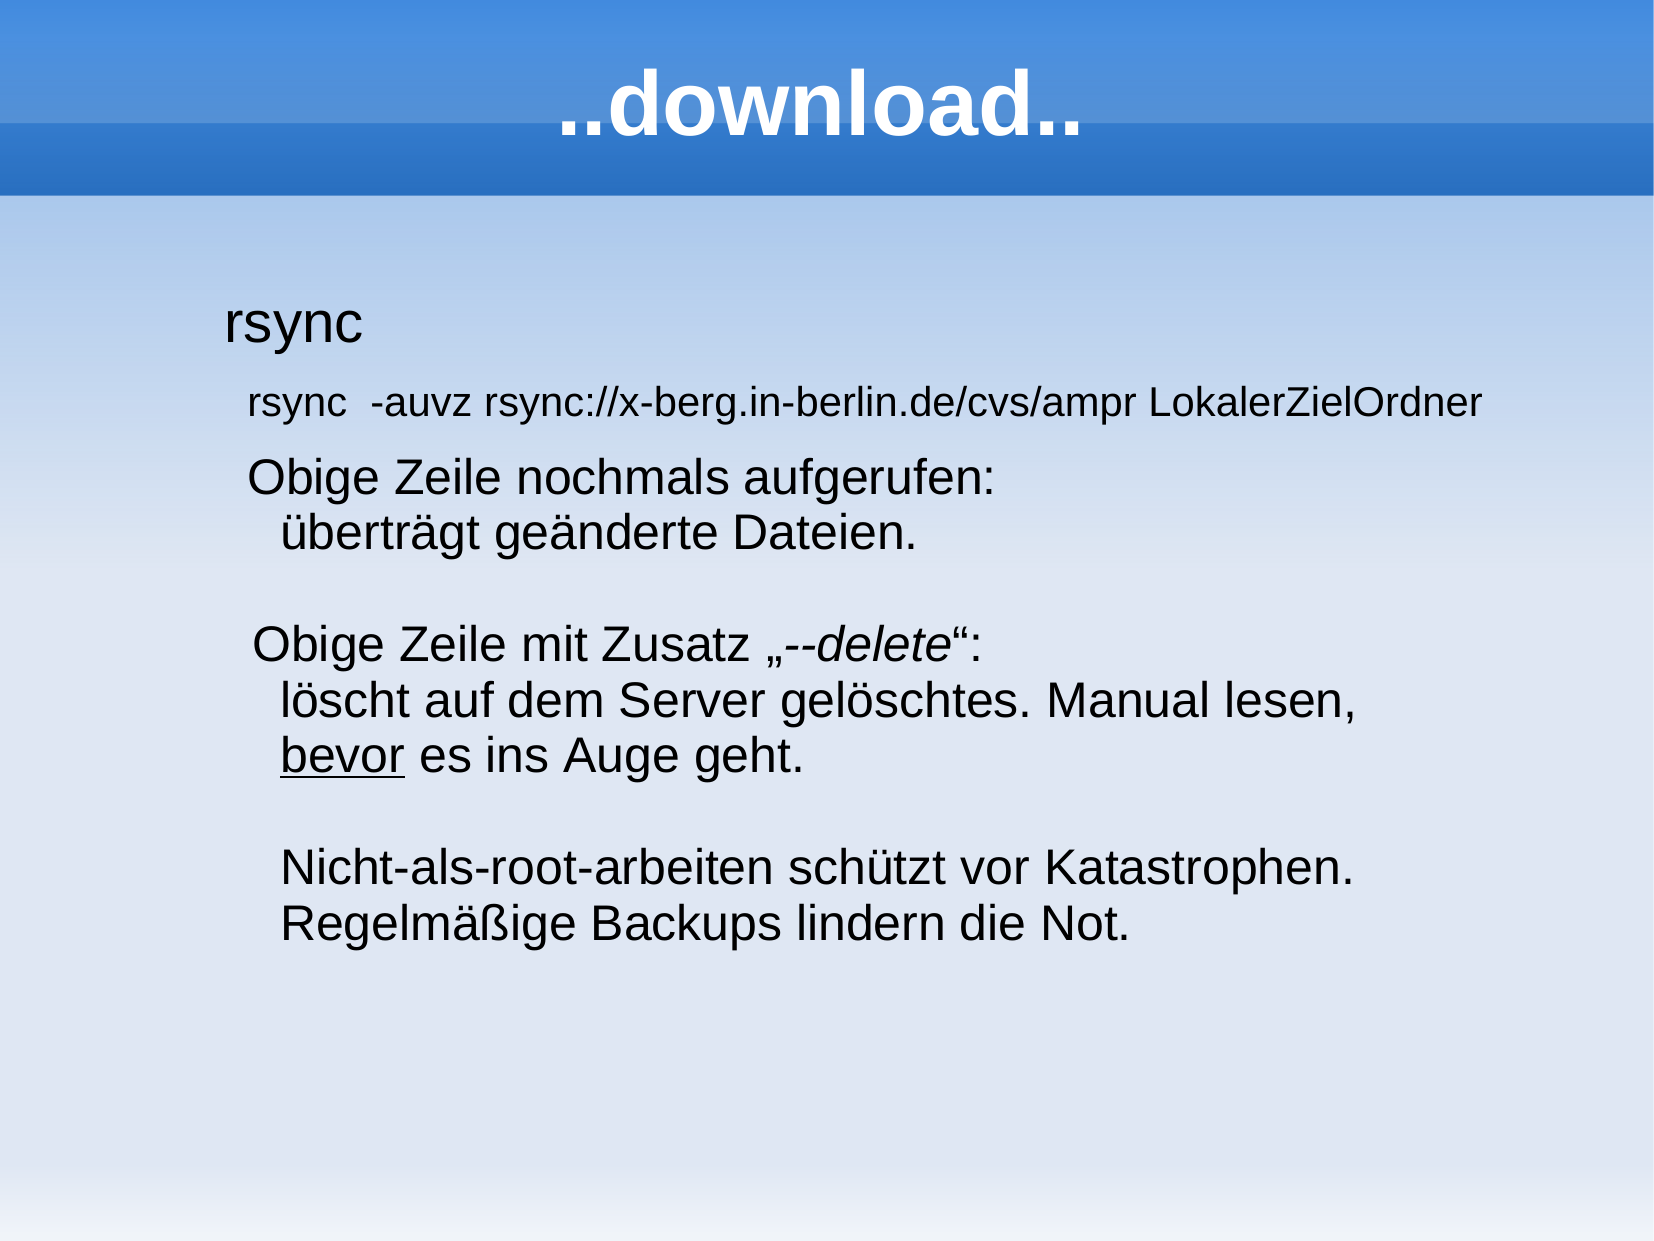

# ..download..
rsync
 rsync -auvz rsync://x-berg.in-berlin.de/cvs/ampr LokalerZielOrdner
 Obige Zeile nochmals aufgerufen:
 überträgt geänderte Dateien.
 Obige Zeile mit Zusatz „--delete“:
 löscht auf dem Server gelöschtes. Manual lesen,
 bevor es ins Auge geht.
 Nicht-als-root-arbeiten schützt vor Katastrophen.
 Regelmäßige Backups lindern die Not.